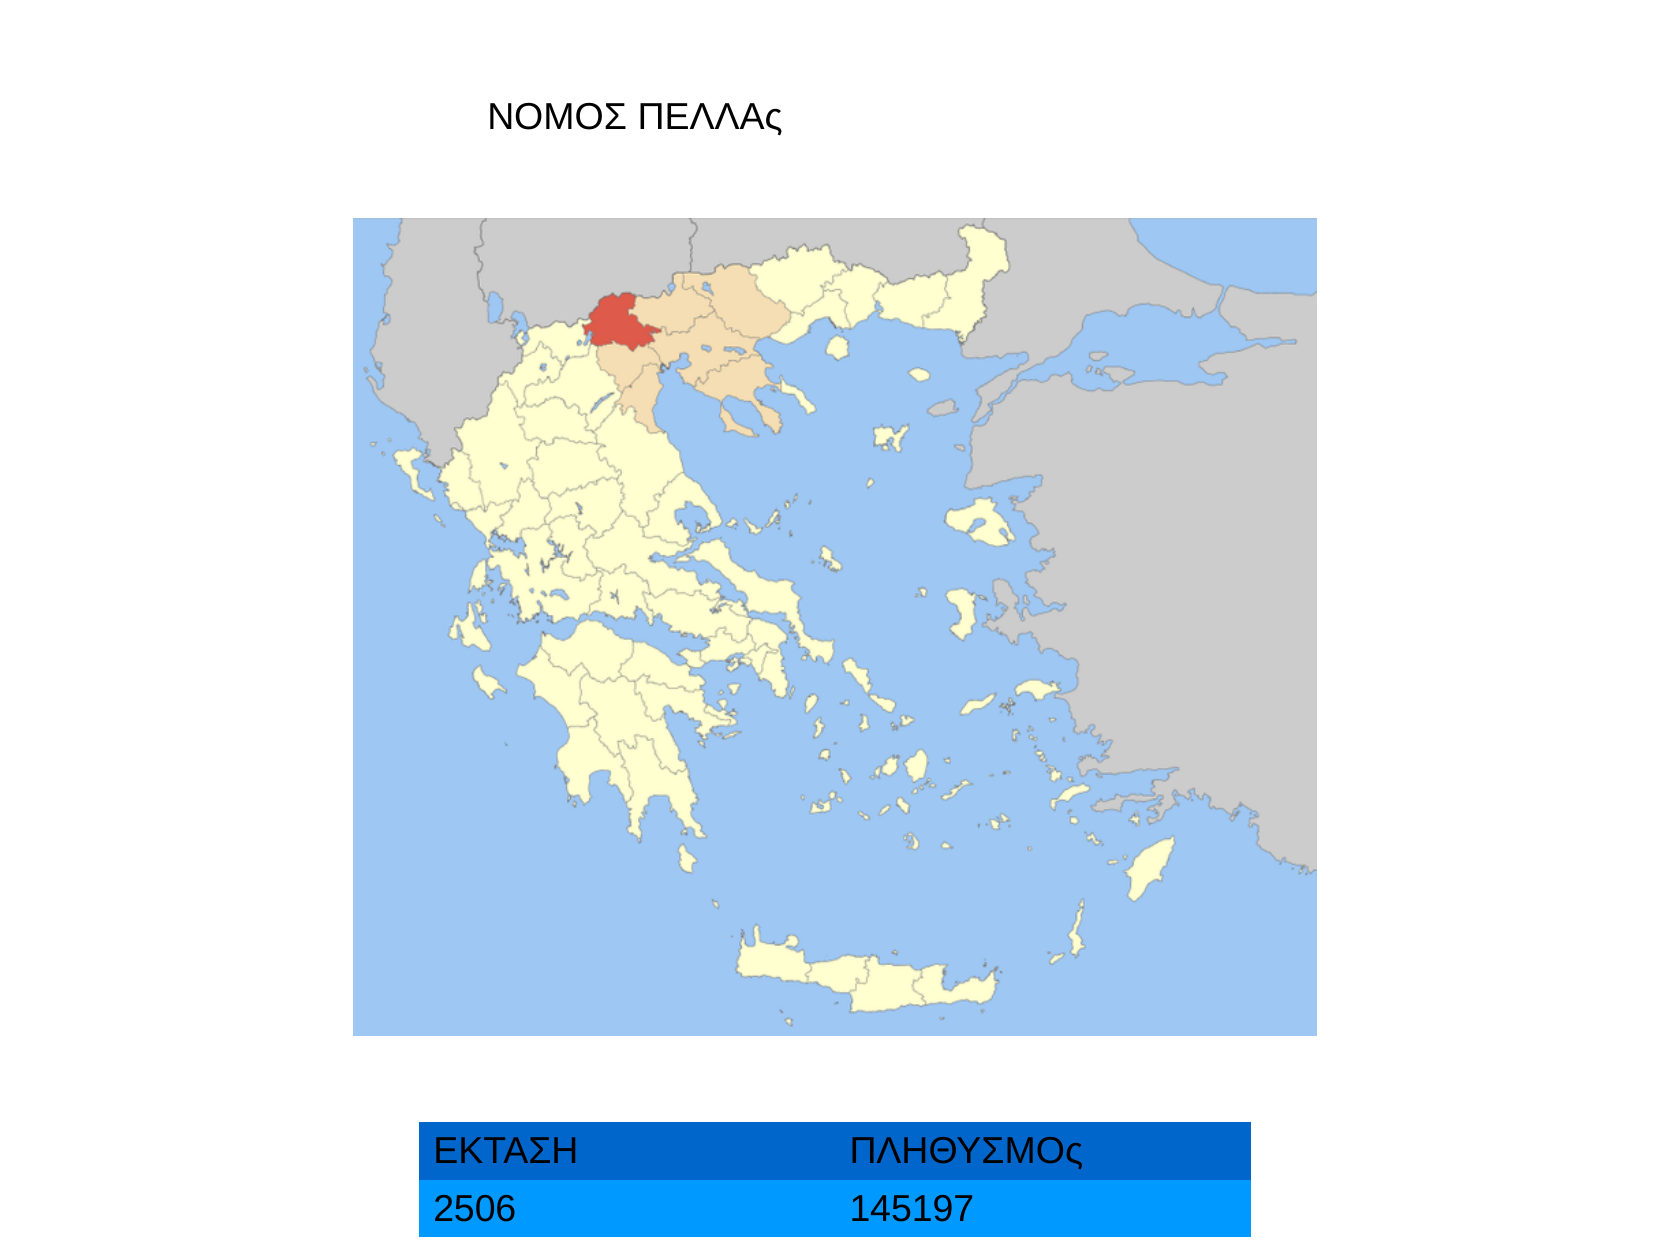

ΝΟΜΟΣ ΠΕΛΛΑς
| ΕΚΤΑΣΗ | ΠΛΗΘΥΣΜΟς |
| --- | --- |
| 2506 | 145197 |